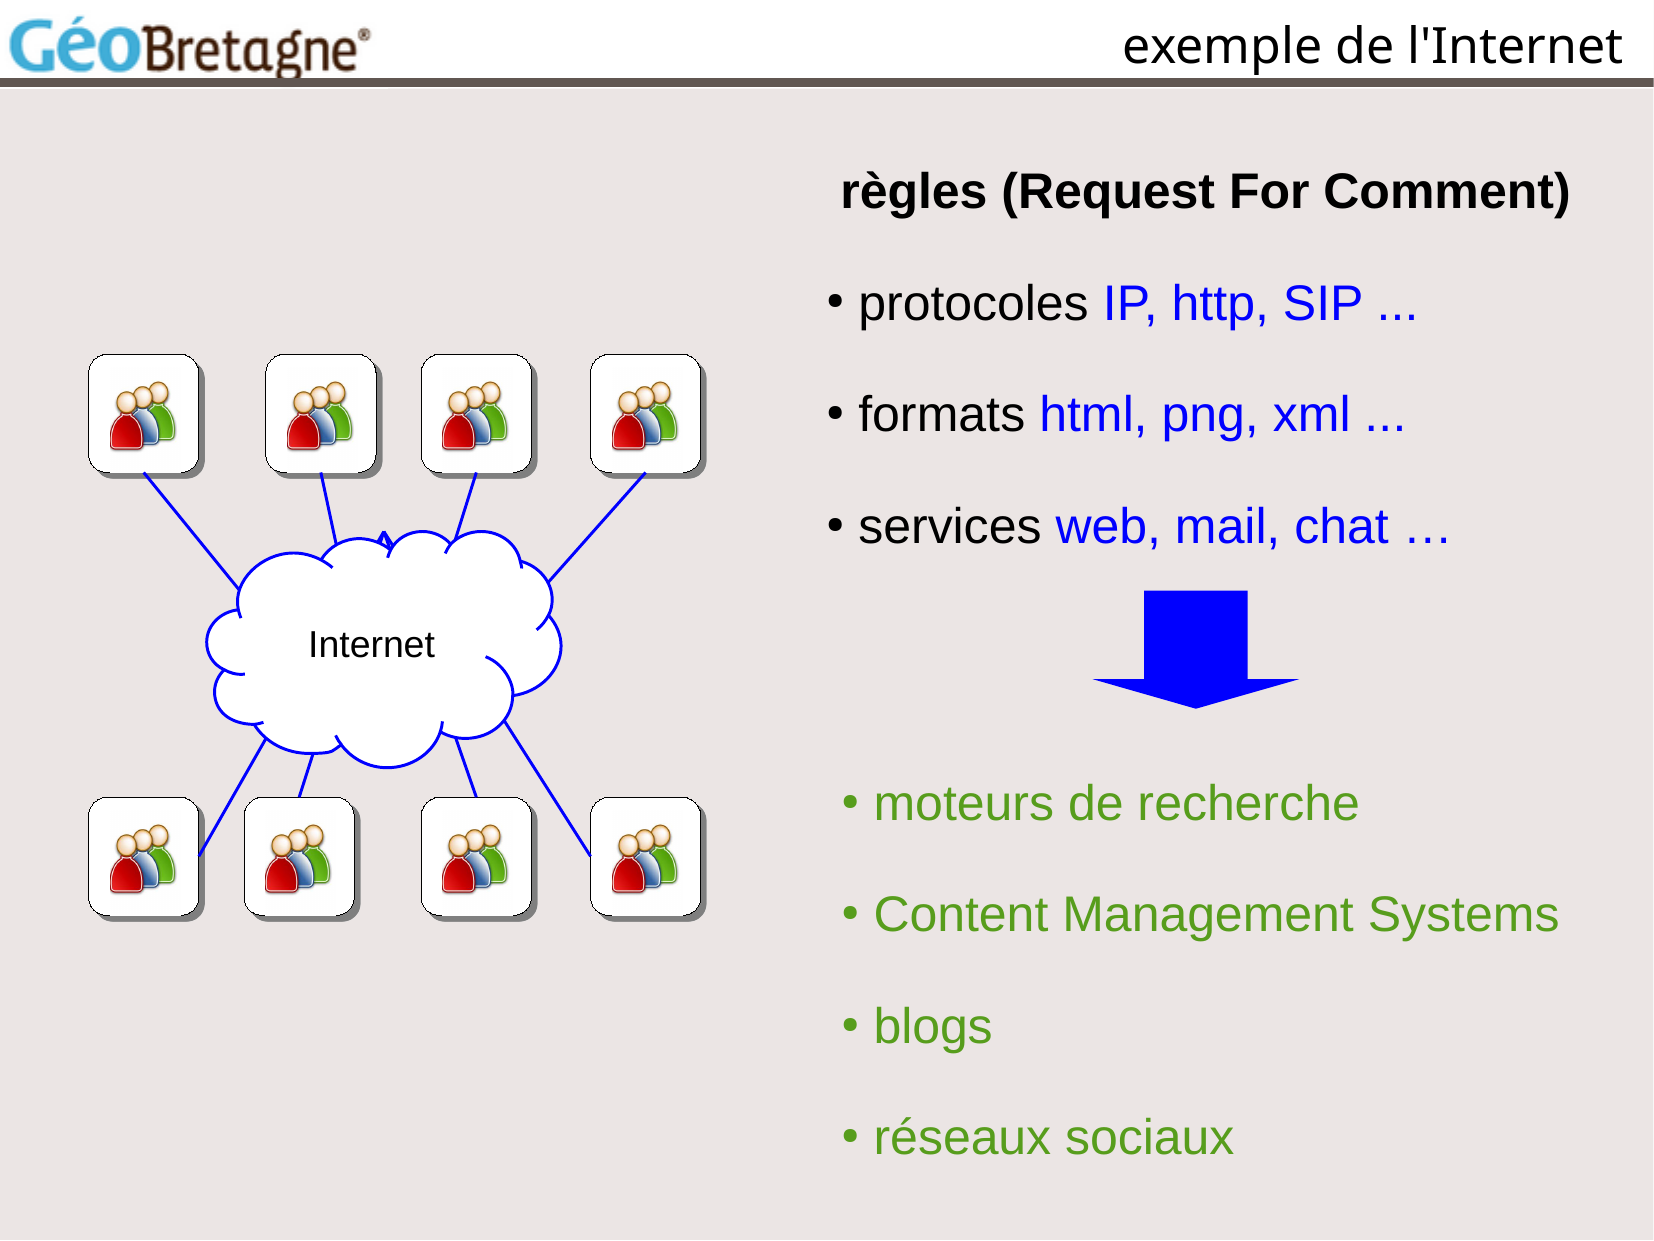

# exemple de l'Internet
 règles (Request For Comment)
 protocoles IP, http, SIP ...
 formats html, png, xml ...
 services web, mail, chat …
Internet
 moteurs de recherche
 Content Management Systems
 blogs
 réseaux sociaux